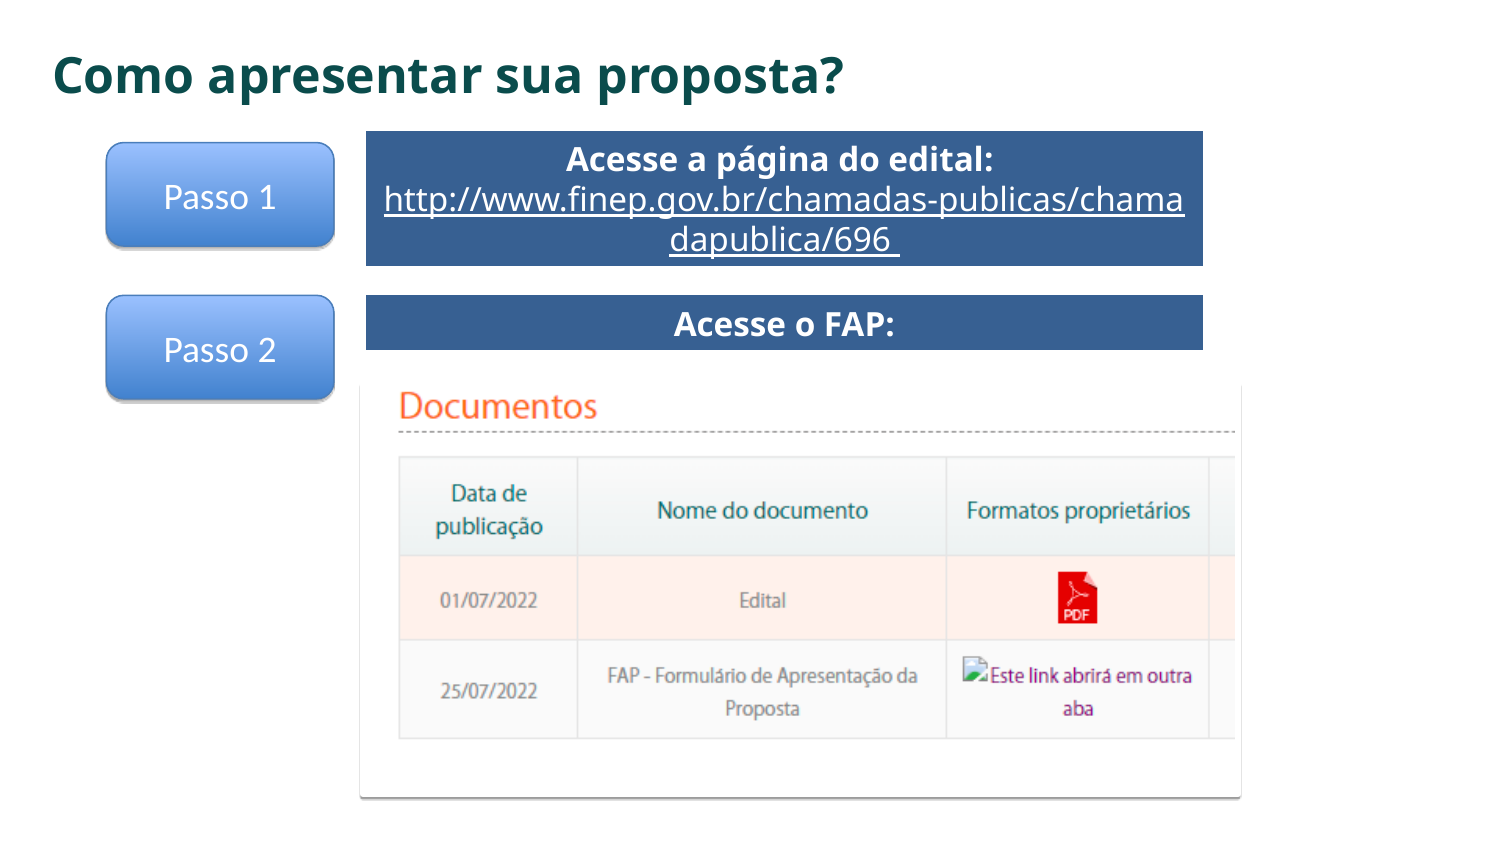

Como apresentar sua proposta?
Acesse a página do edital: http://www.finep.gov.br/chamadas-publicas/chamadapublica/696
Passo 1
Passo 2
Acesse o FAP: